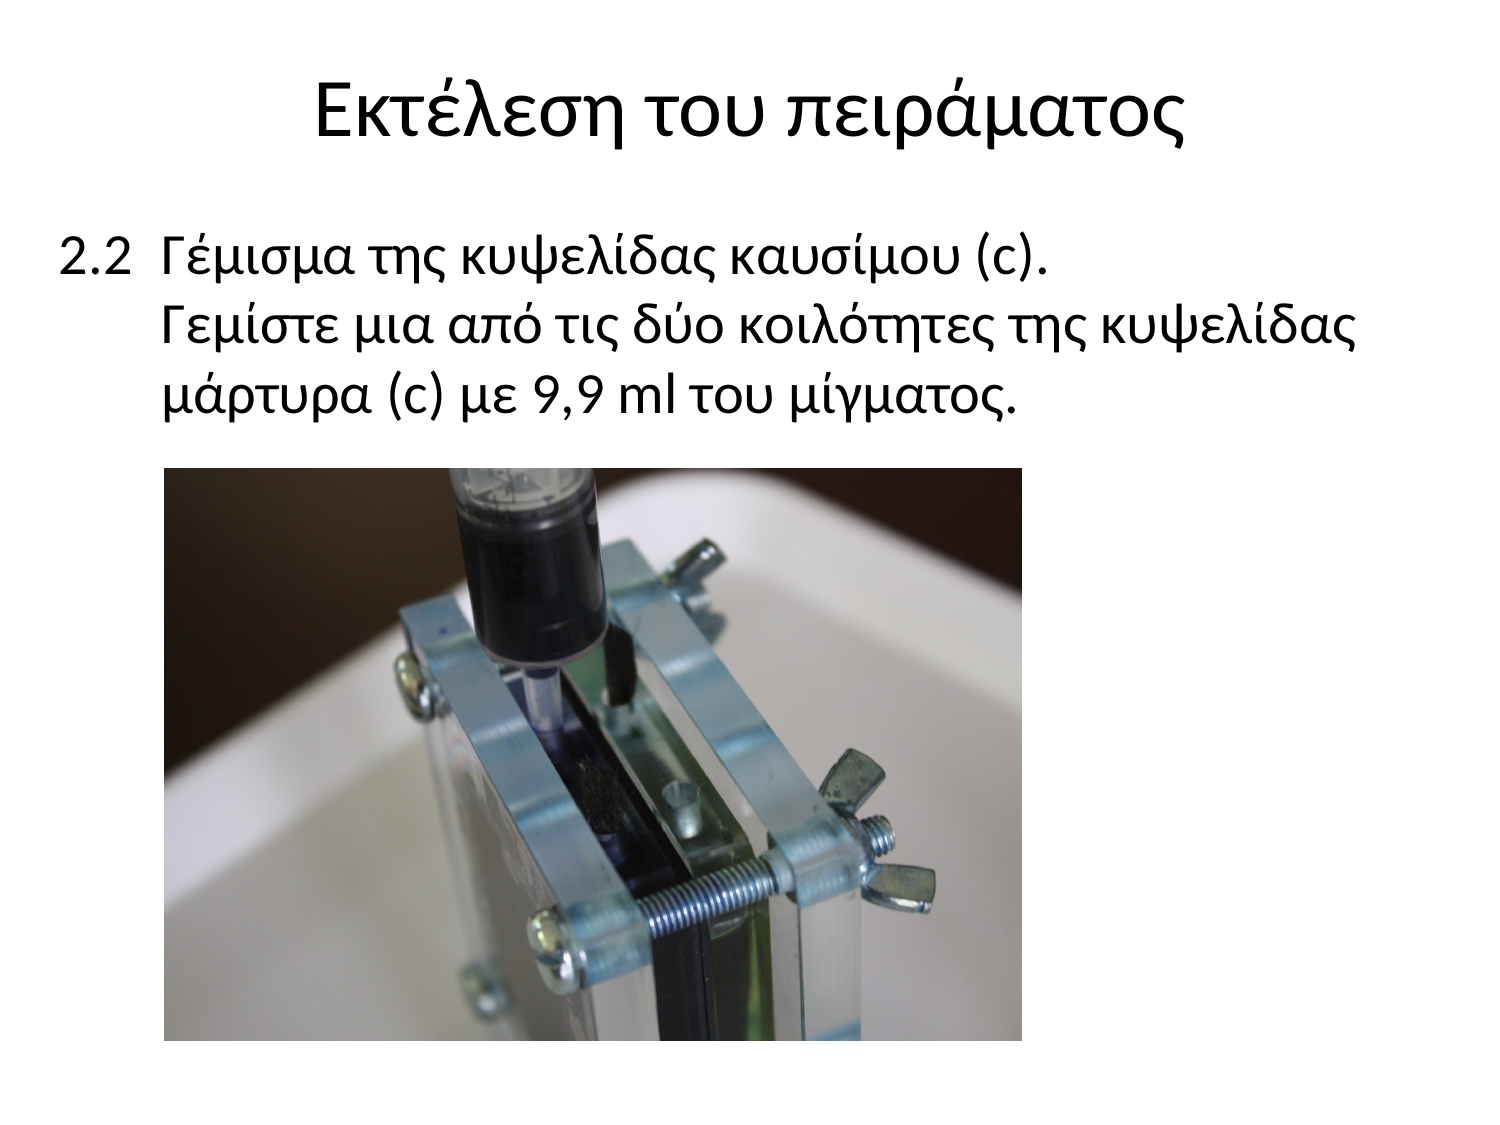

# Εκτέλεση του πειράματος
2.2 	Γέμισμα της κυψελίδας καυσίμου (c).
	Γεμίστε μια από τις δύο κοιλότητες της κυψελίδας μάρτυρα (c) με 9,9 ml του μίγματος.